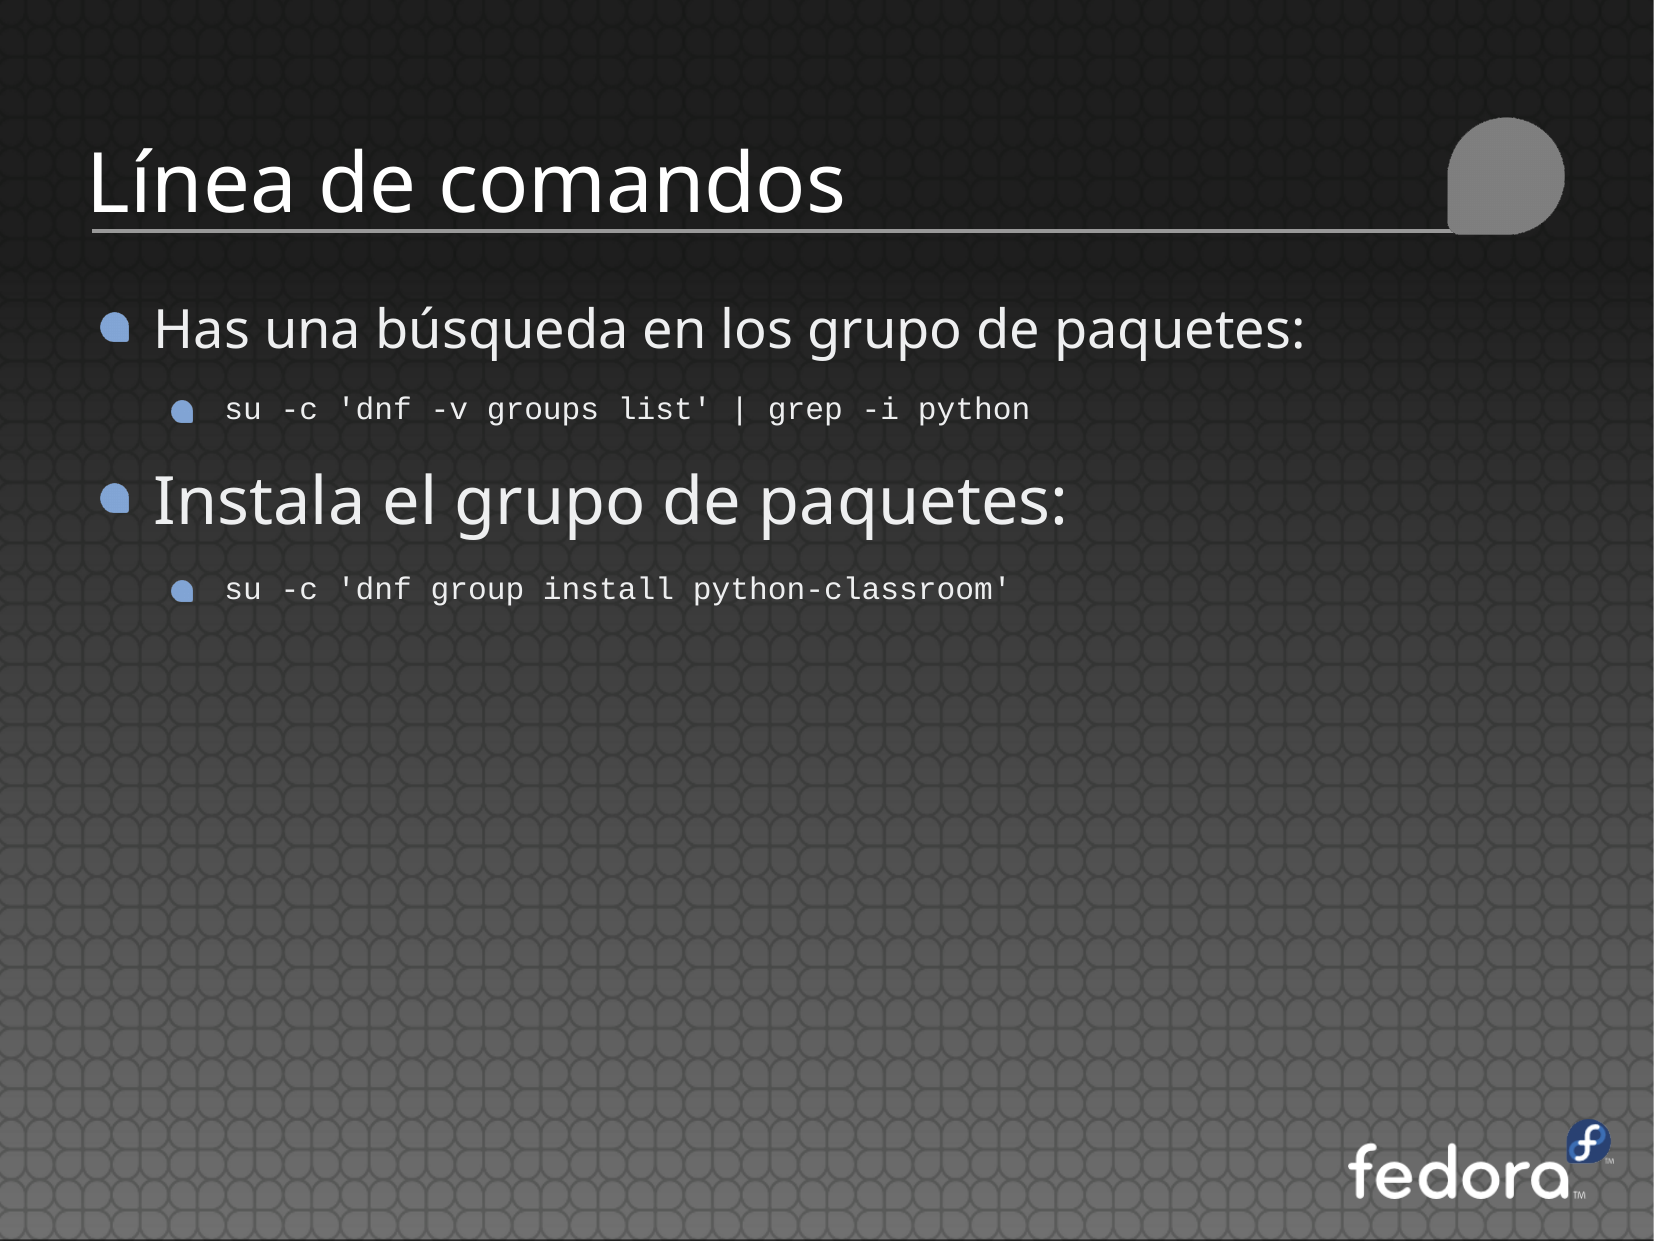

# Línea de comandos
Has una búsqueda en los grupo de paquetes:
su -c 'dnf -v groups list' | grep -i python
Instala el grupo de paquetes:
su -c 'dnf group install python-classroom'